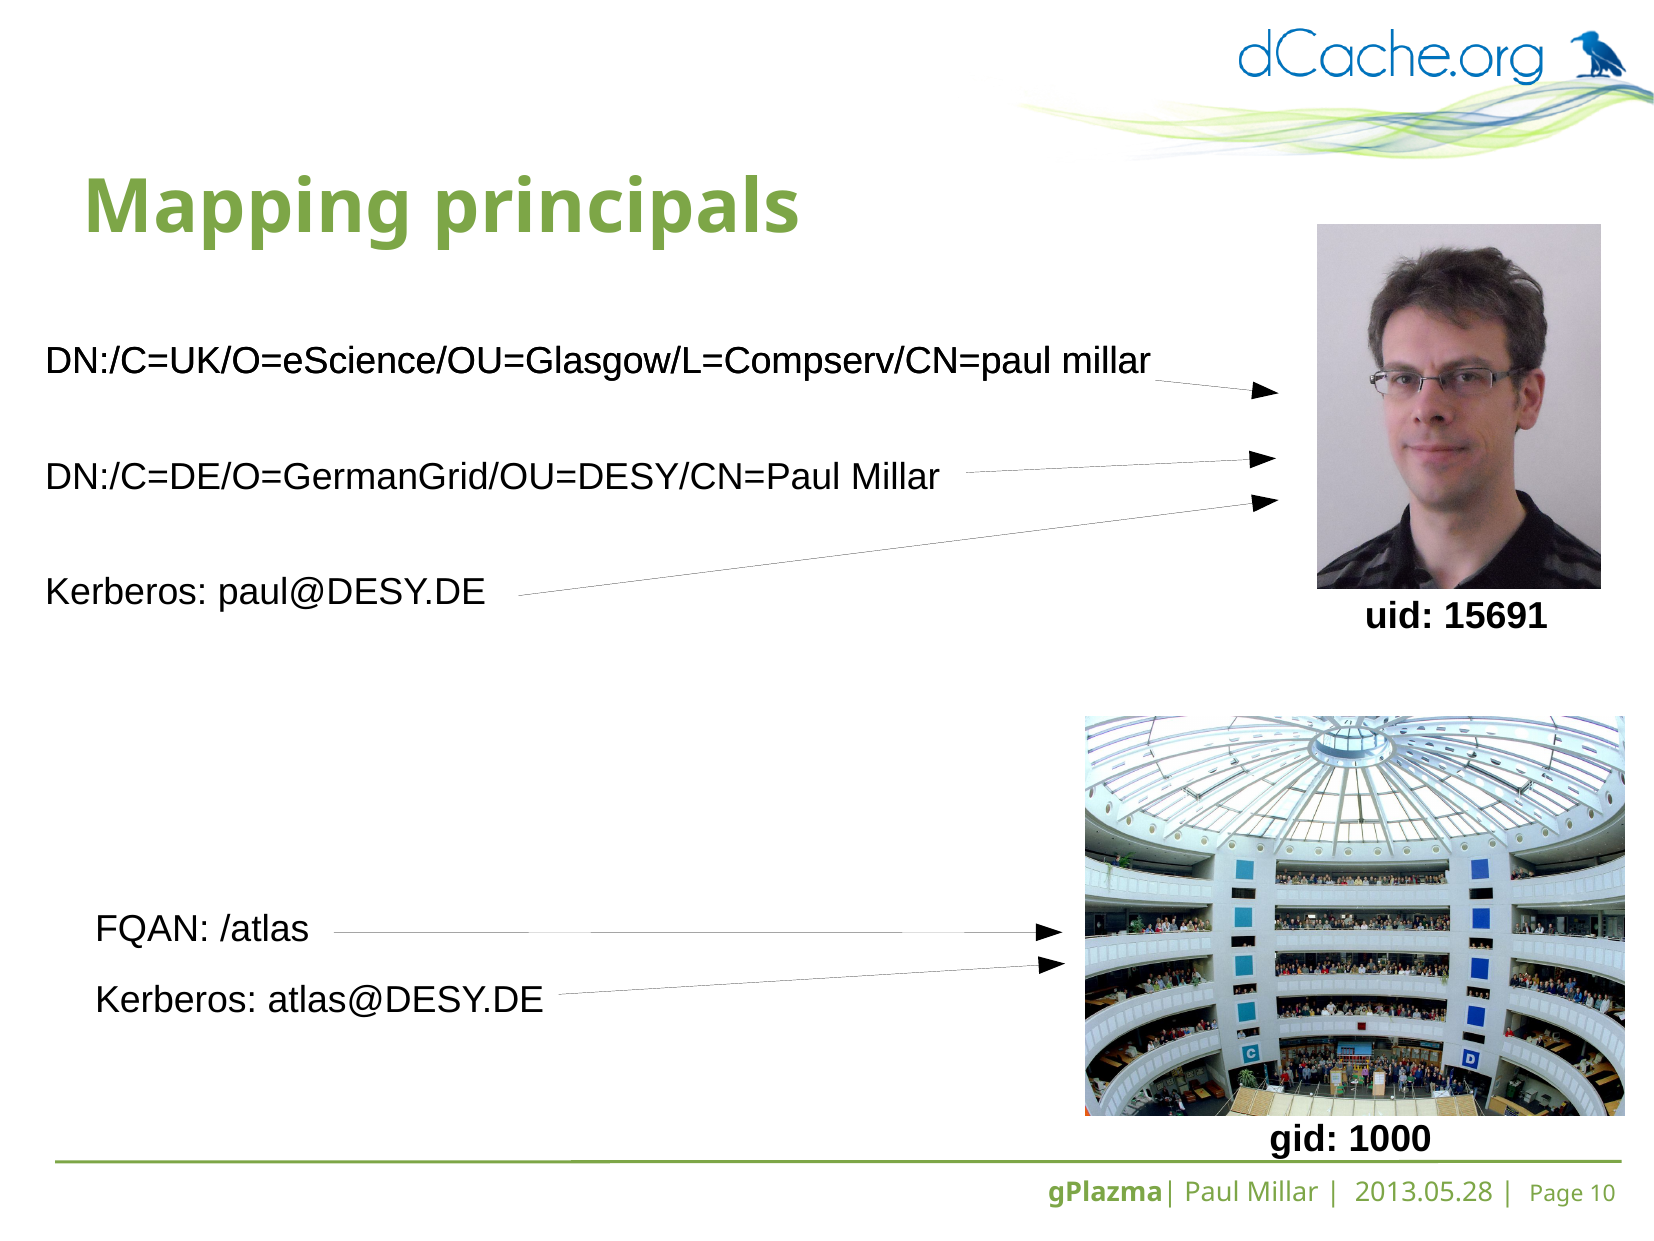

# Mapping principals
DN:/C=UK/O=eScience/OU=Glasgow/L=Compserv/CN=paul millar
DN:/C=UK/O=eScience/OU=Glasgow/L=Compserv/CN=paul millar
DN:/C=DE/O=GermanGrid/OU=DESY/CN=Paul Millar
Kerberos: paul@DESY.DE
uid: 15691
FQAN: /atlas
Kerberos: atlas@DESY.DE
gid: 1000
10